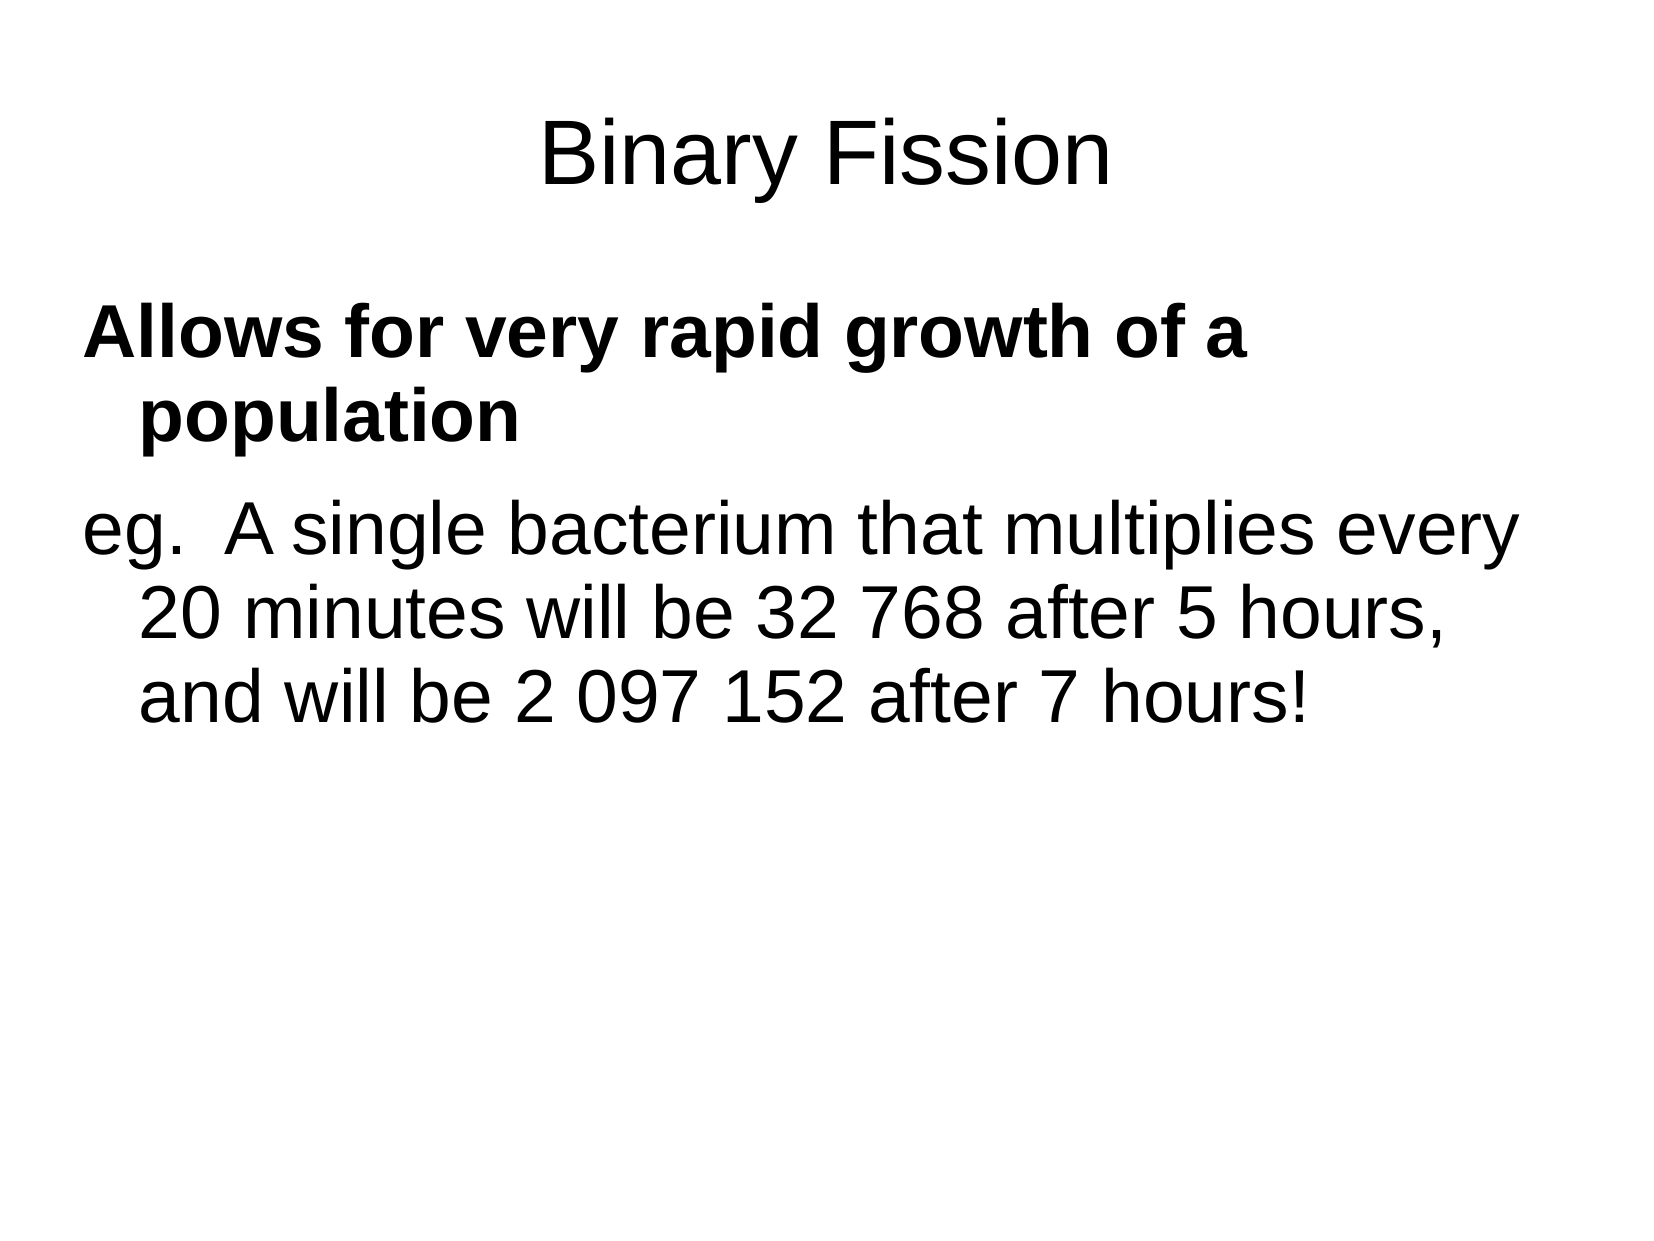

# Binary Fission
Allows for very rapid growth of a population
eg. A single bacterium that multiplies every 20 minutes will be 32 768 after 5 hours, and will be 2 097 152 after 7 hours!